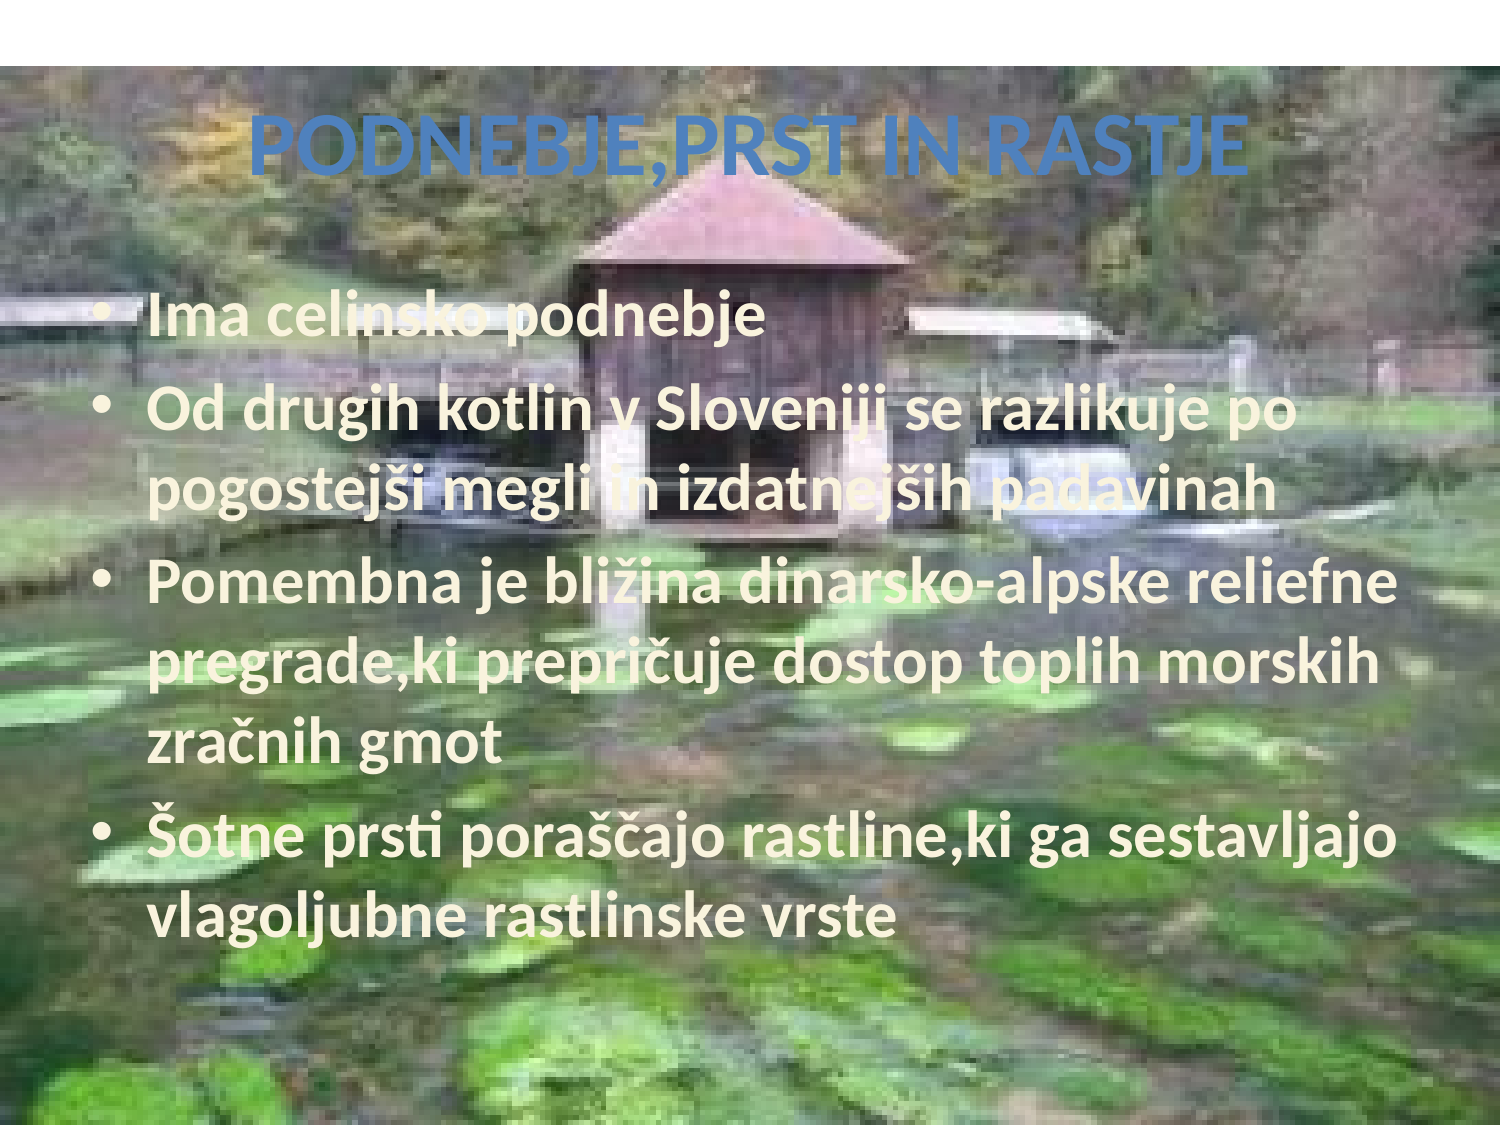

# Podnebje,prst in rastje
Ima celinsko podnebje
Od drugih kotlin v Sloveniji se razlikuje po pogostejši megli in izdatnejših padavinah
Pomembna je bližina dinarsko-alpske reliefne pregrade,ki prepričuje dostop toplih morskih zračnih gmot
Šotne prsti poraščajo rastline,ki ga sestavljajo vlagoljubne rastlinske vrste